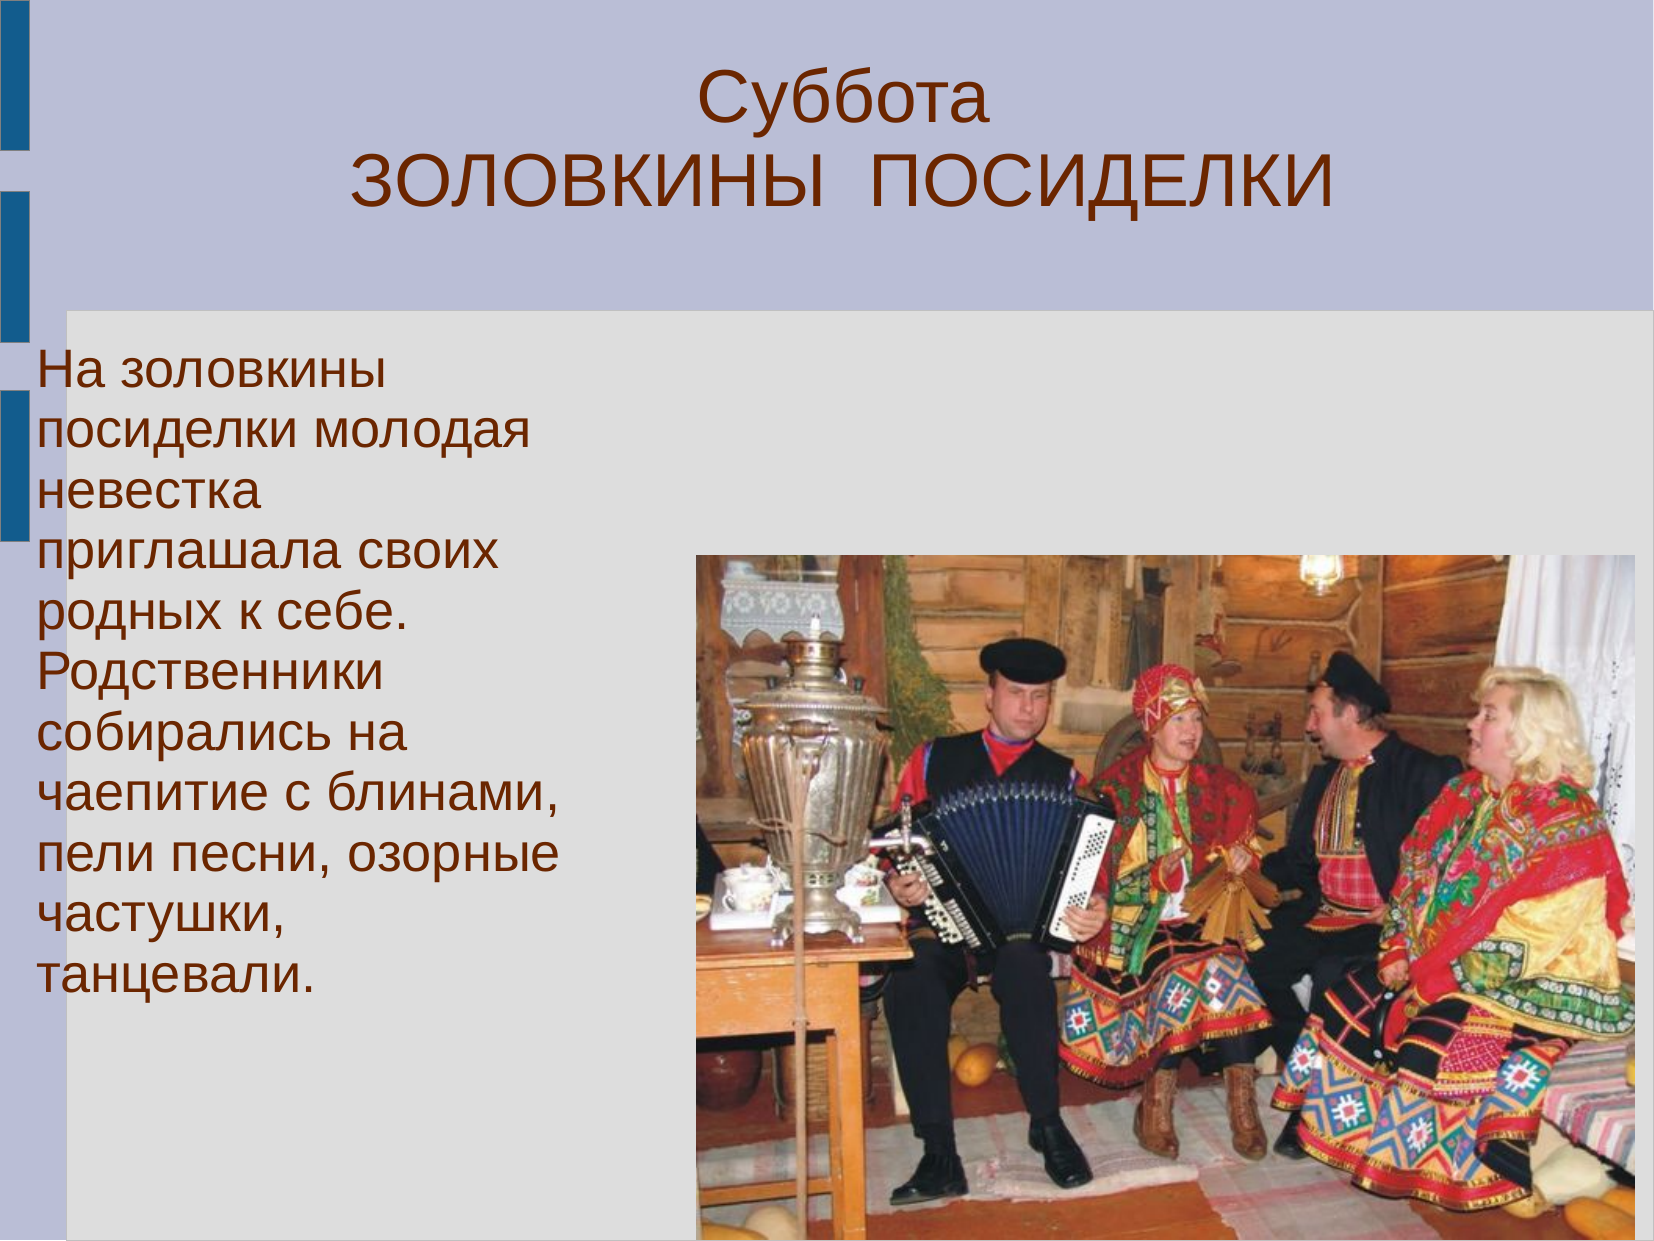

Суббота
ЗОЛОВКИНЫ ПОСИДЕЛКИ
На золовкины посиделки молодая невестка приглашала своих родных к себе. Родственники собирались на чаепитие с блинами, пели песни, озорные частушки, танцевали.